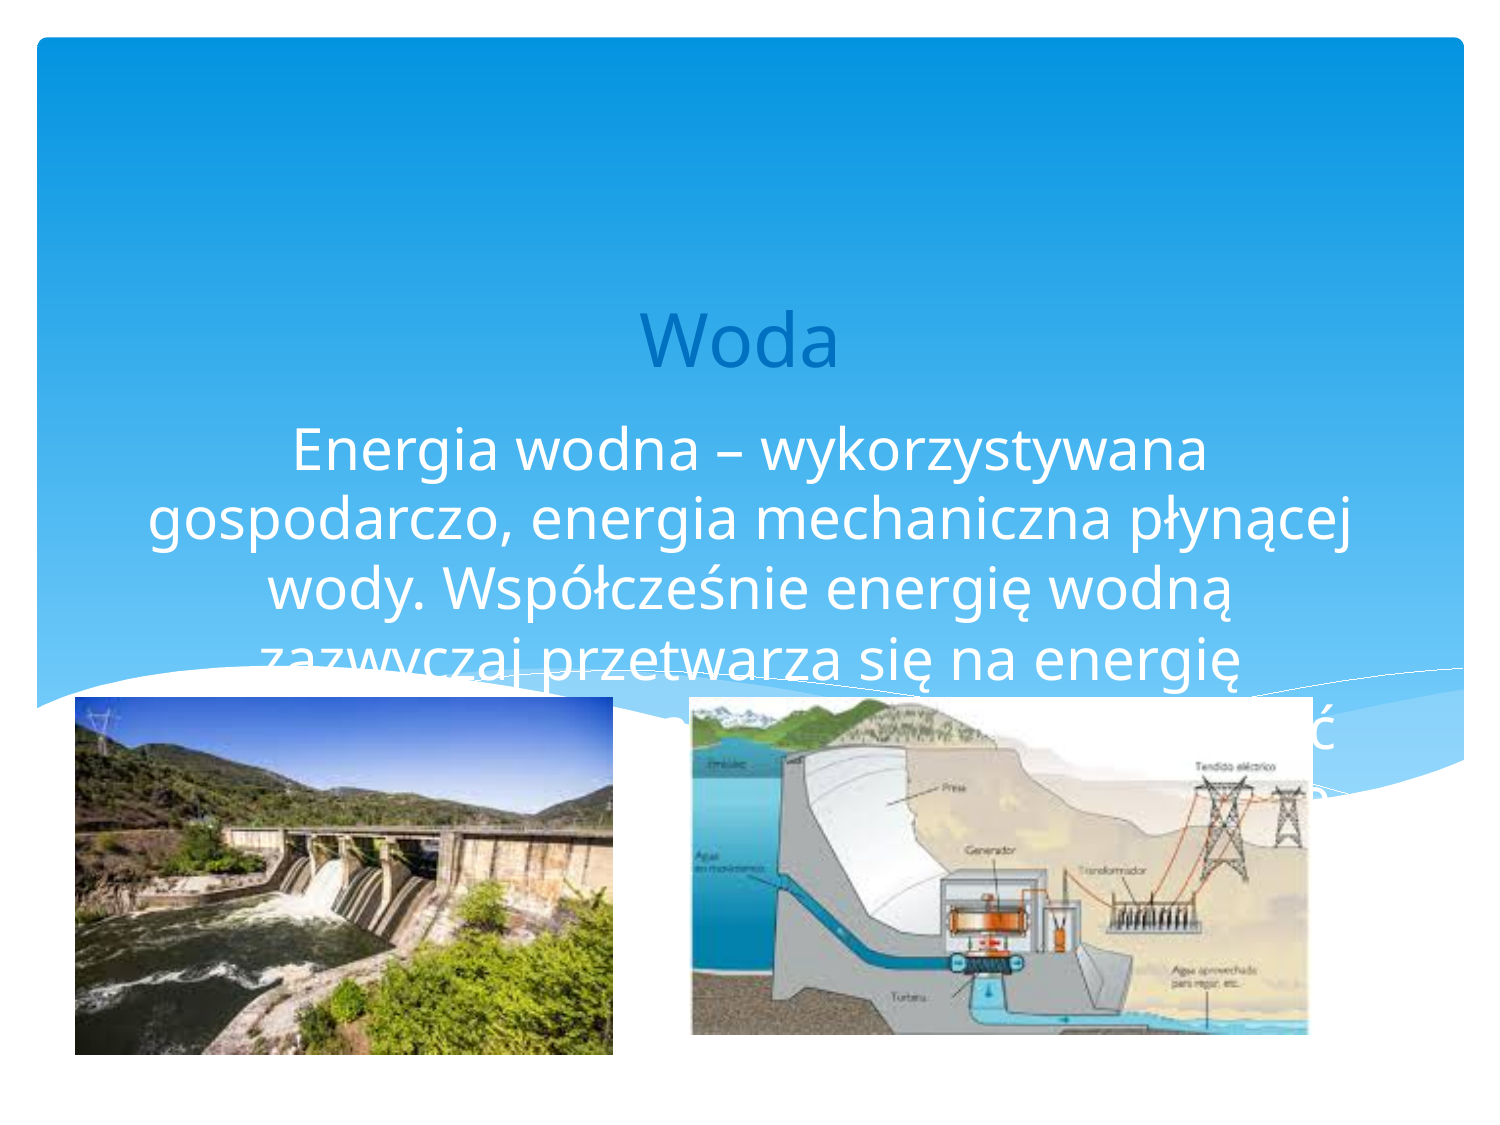

Woda
# Energia wodna – wykorzystywana gospodarczo, energia mechaniczna płynącej wody. Współcześnie energię wodną zazwyczaj przetwarza się na energię elektryczną. Można ją także wykorzystywać bezpośrednio do napędu maszyn – istnieje wiele rozwiązań, w których płynąca woda napędza turbinę lub koło wodne.